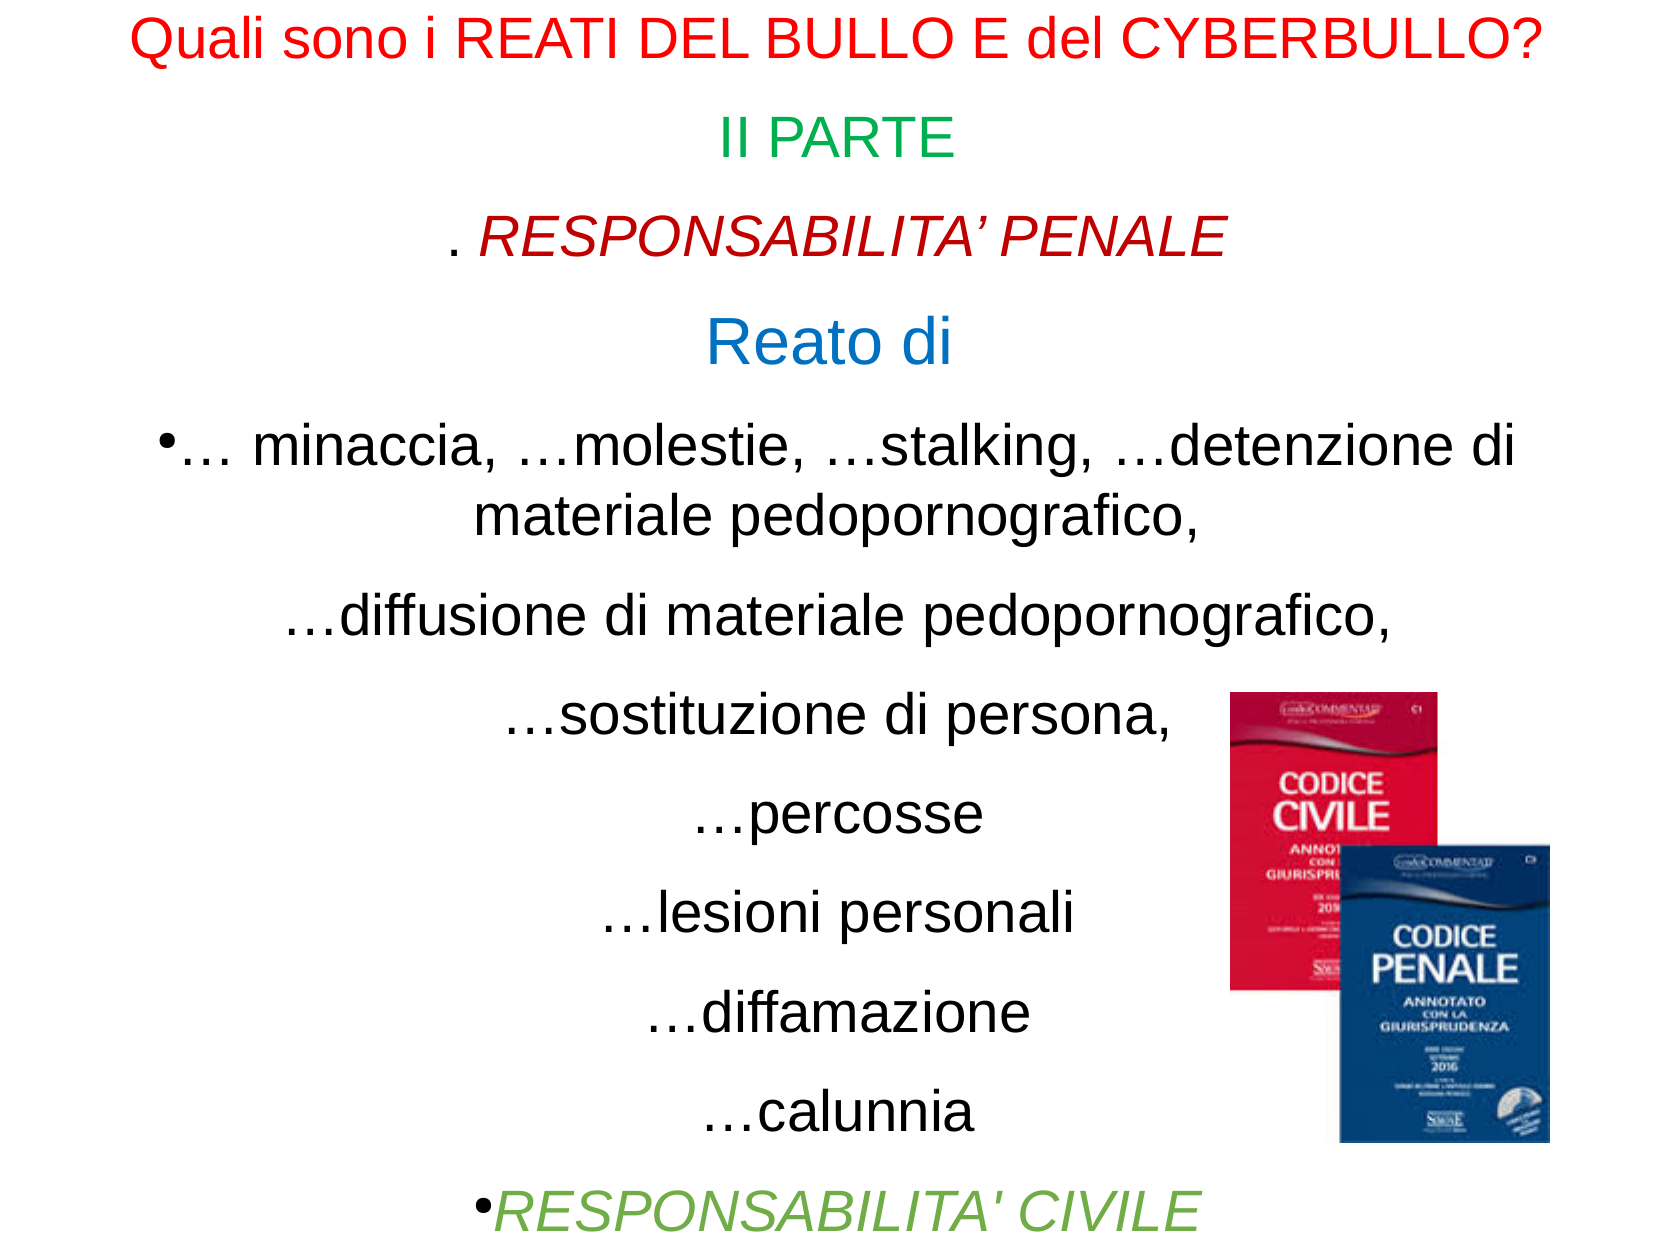

# Quali sono i REATI DEL BULLO E del CYBERBULLO?
II PARTE
. RESPONSABILITA’ PENALE
Reato di
… minaccia, …molestie, …stalking, …detenzione di materiale pedopornografico,
…diffusione di materiale pedopornografico,
…sostituzione di persona,
…percosse
…lesioni personali
…diffamazione
…calunnia
RESPONSABILITA' CIVILE